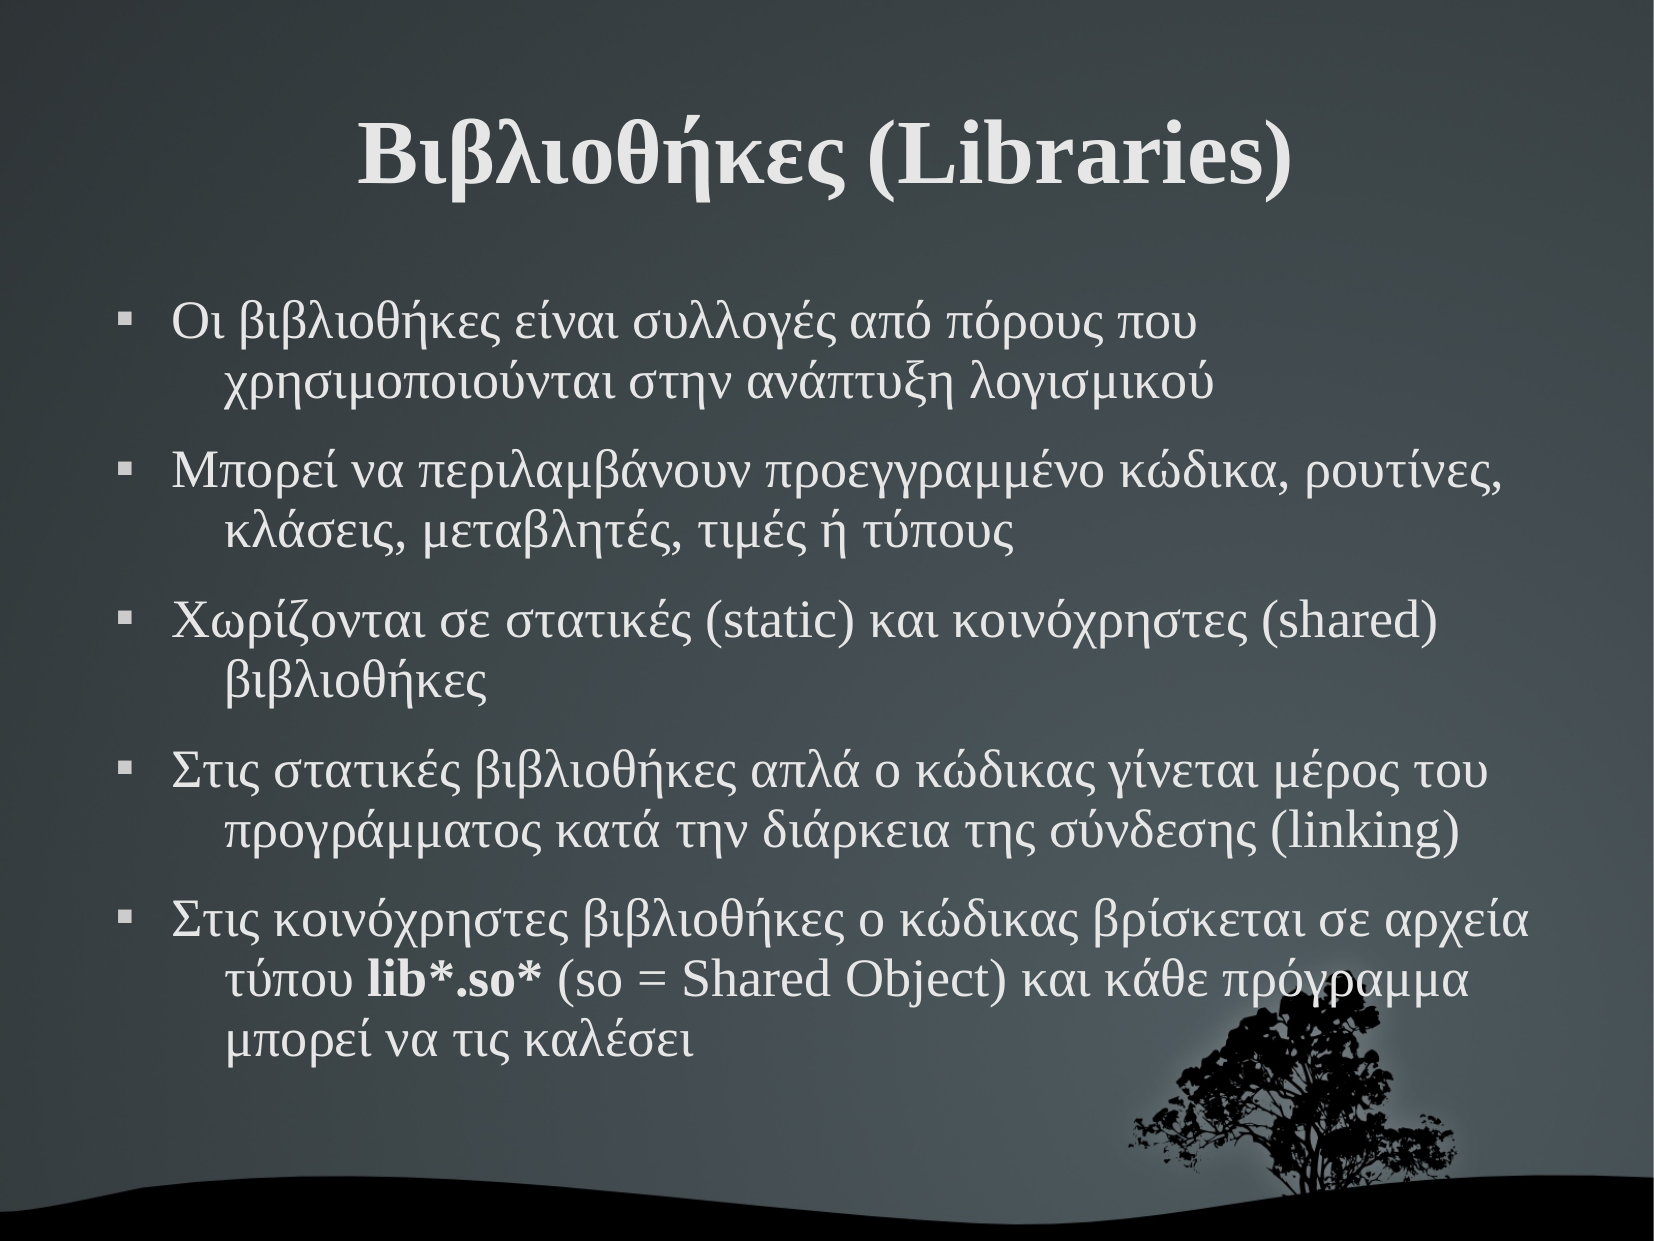

# Βιβλιοθήκες (Libraries)
Οι βιβλιοθήκες είναι συλλογές από πόρους που χρησιμοποιούνται στην ανάπτυξη λογισμικού
Μπορεί να περιλαμβάνουν προεγγραμμένο κώδικα, ρουτίνες, κλάσεις, μεταβλητές, τιμές ή τύπους
Χωρίζονται σε στατικές (static) και κοινόχρηστες (shared) βιβλιοθήκες
Στις στατικές βιβλιοθήκες απλά ο κώδικας γίνεται μέρος του προγράμματος κατά την διάρκεια της σύνδεσης (linking)
Στις κοινόχρηστες βιβλιοθήκες ο κώδικας βρίσκεται σε αρχεία τύπου lib*.so* (so = Shared Object) και κάθε πρόγραμμα μπορεί να τις καλέσει